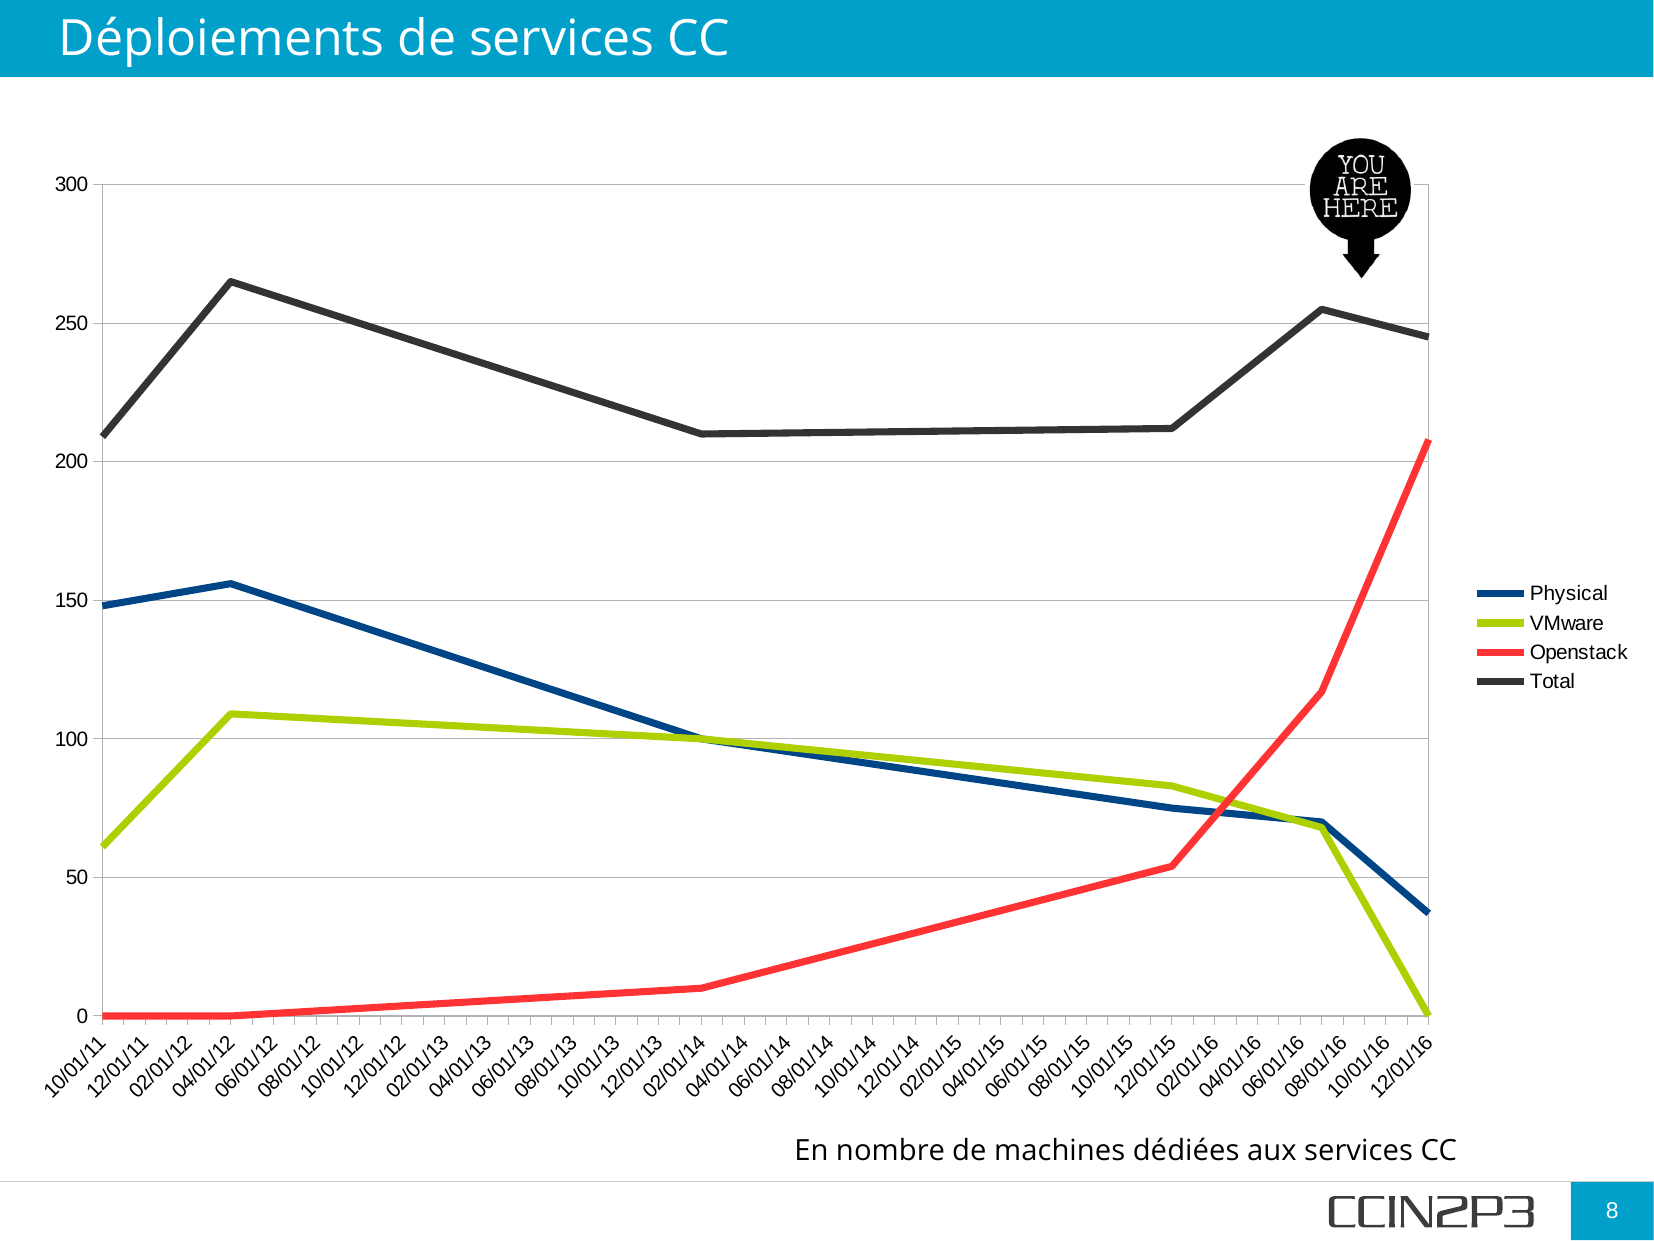

# Déploiements de services CC
### Chart
| Category | Physical | VMware | Openstack | Total |
|---|---|---|---|---|
| 40817 | 148.0 | 61.0 | 0.0 | 209.0 |
| 41000 | 156.0 | 109.0 | 0.0 | 265.0 |
| 41671 | 100.0 | 100.0 | 10.0 | 210.0 |
| 42339 | 75.0 | 83.0 | 54.0 | 212.0 |
| 42552 | 70.0 | 68.0 | 117.0 | 255.0 |
| 42711 | 37.0 | 0.0 | 208.0 | 245.0 |En nombre de machines dédiées aux services CC
8